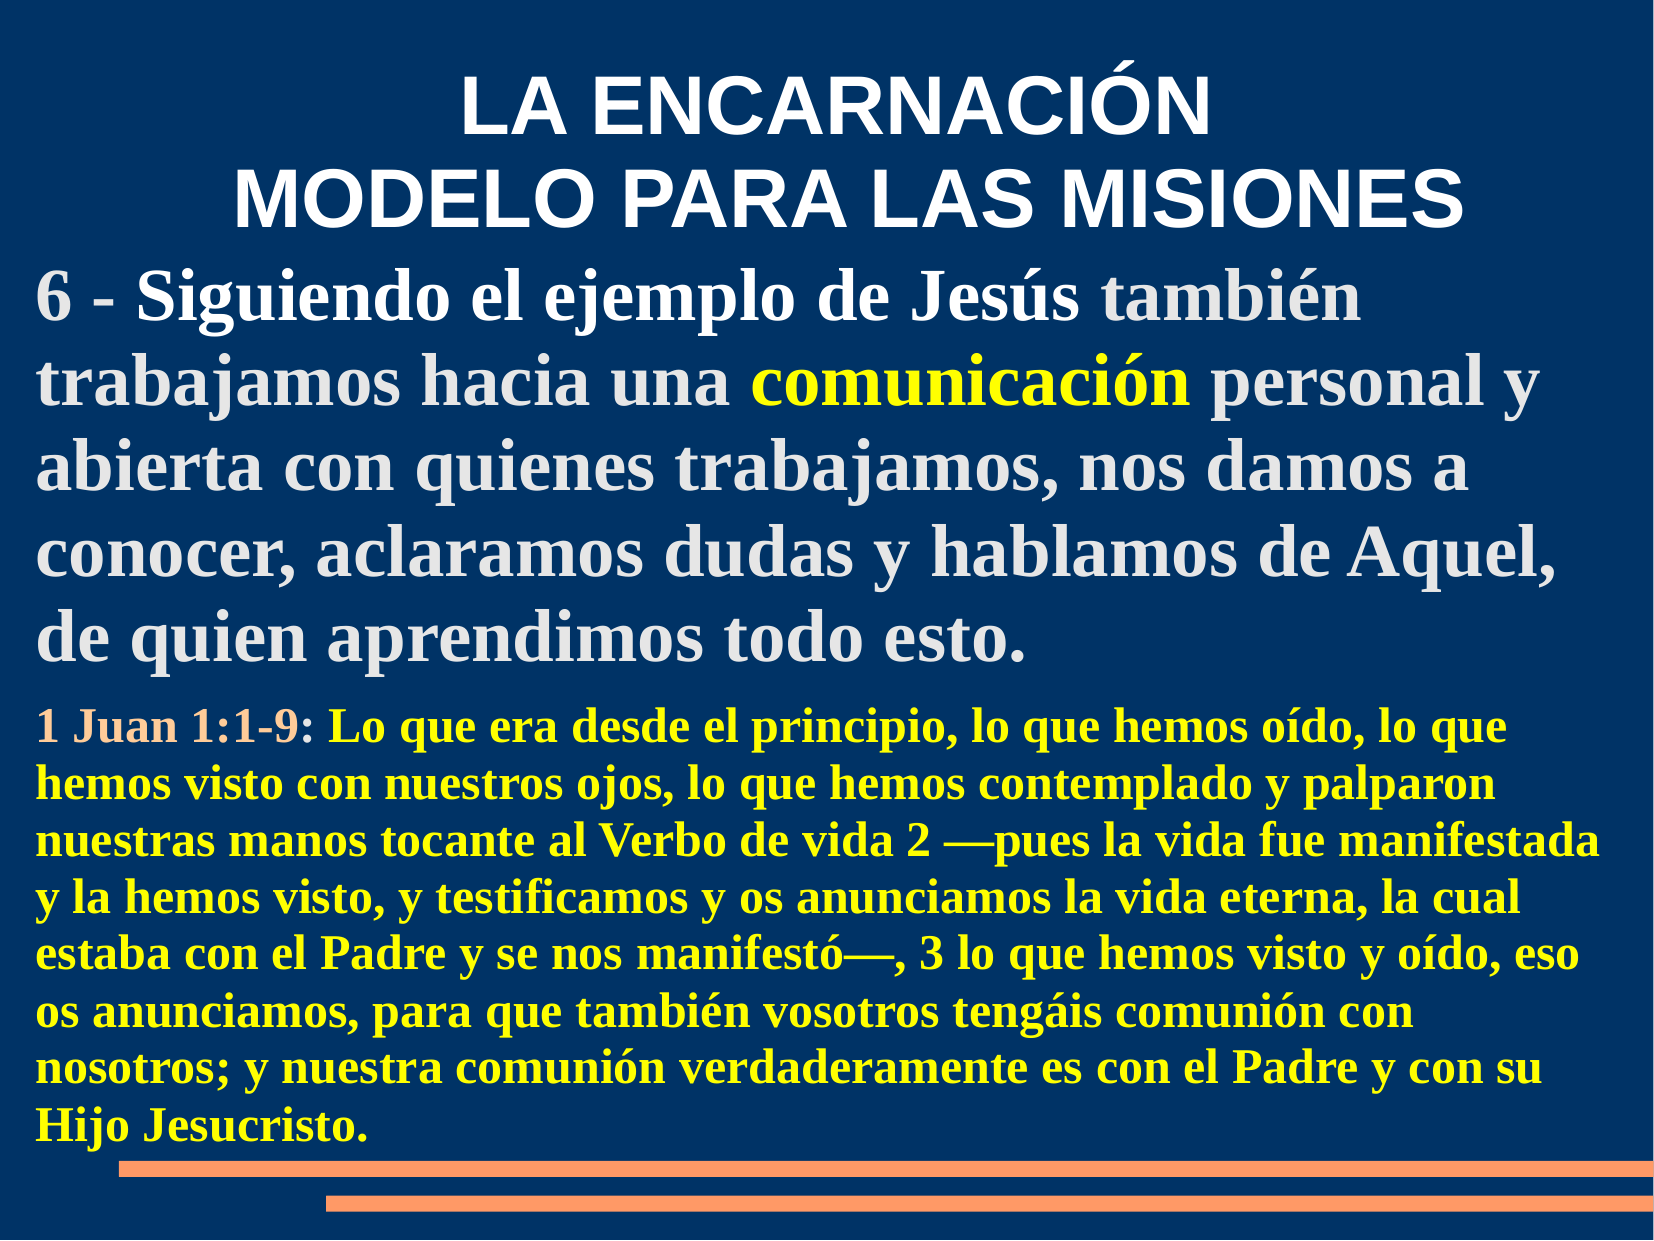

# LA ENCARNACIÓN MODELO PARA LAS MISIONES
6 - Siguiendo el ejemplo de Jesús también trabajamos hacia una comunicación personal y abierta con quienes trabajamos, nos damos a conocer, aclaramos dudas y hablamos de Aquel, de quien aprendimos todo esto.
1 Juan 1:1-9: Lo que era desde el principio, lo que hemos oído, lo que hemos visto con nuestros ojos, lo que hemos contemplado y palparon nuestras manos tocante al Verbo de vida 2 —pues la vida fue manifestada y la hemos visto, y testificamos y os anunciamos la vida eterna, la cual estaba con el Padre y se nos manifestó—, 3 lo que hemos visto y oído, eso os anunciamos, para que también vosotros tengáis comunión con nosotros; y nuestra comunión verdaderamente es con el Padre y con su Hijo Jesucristo.